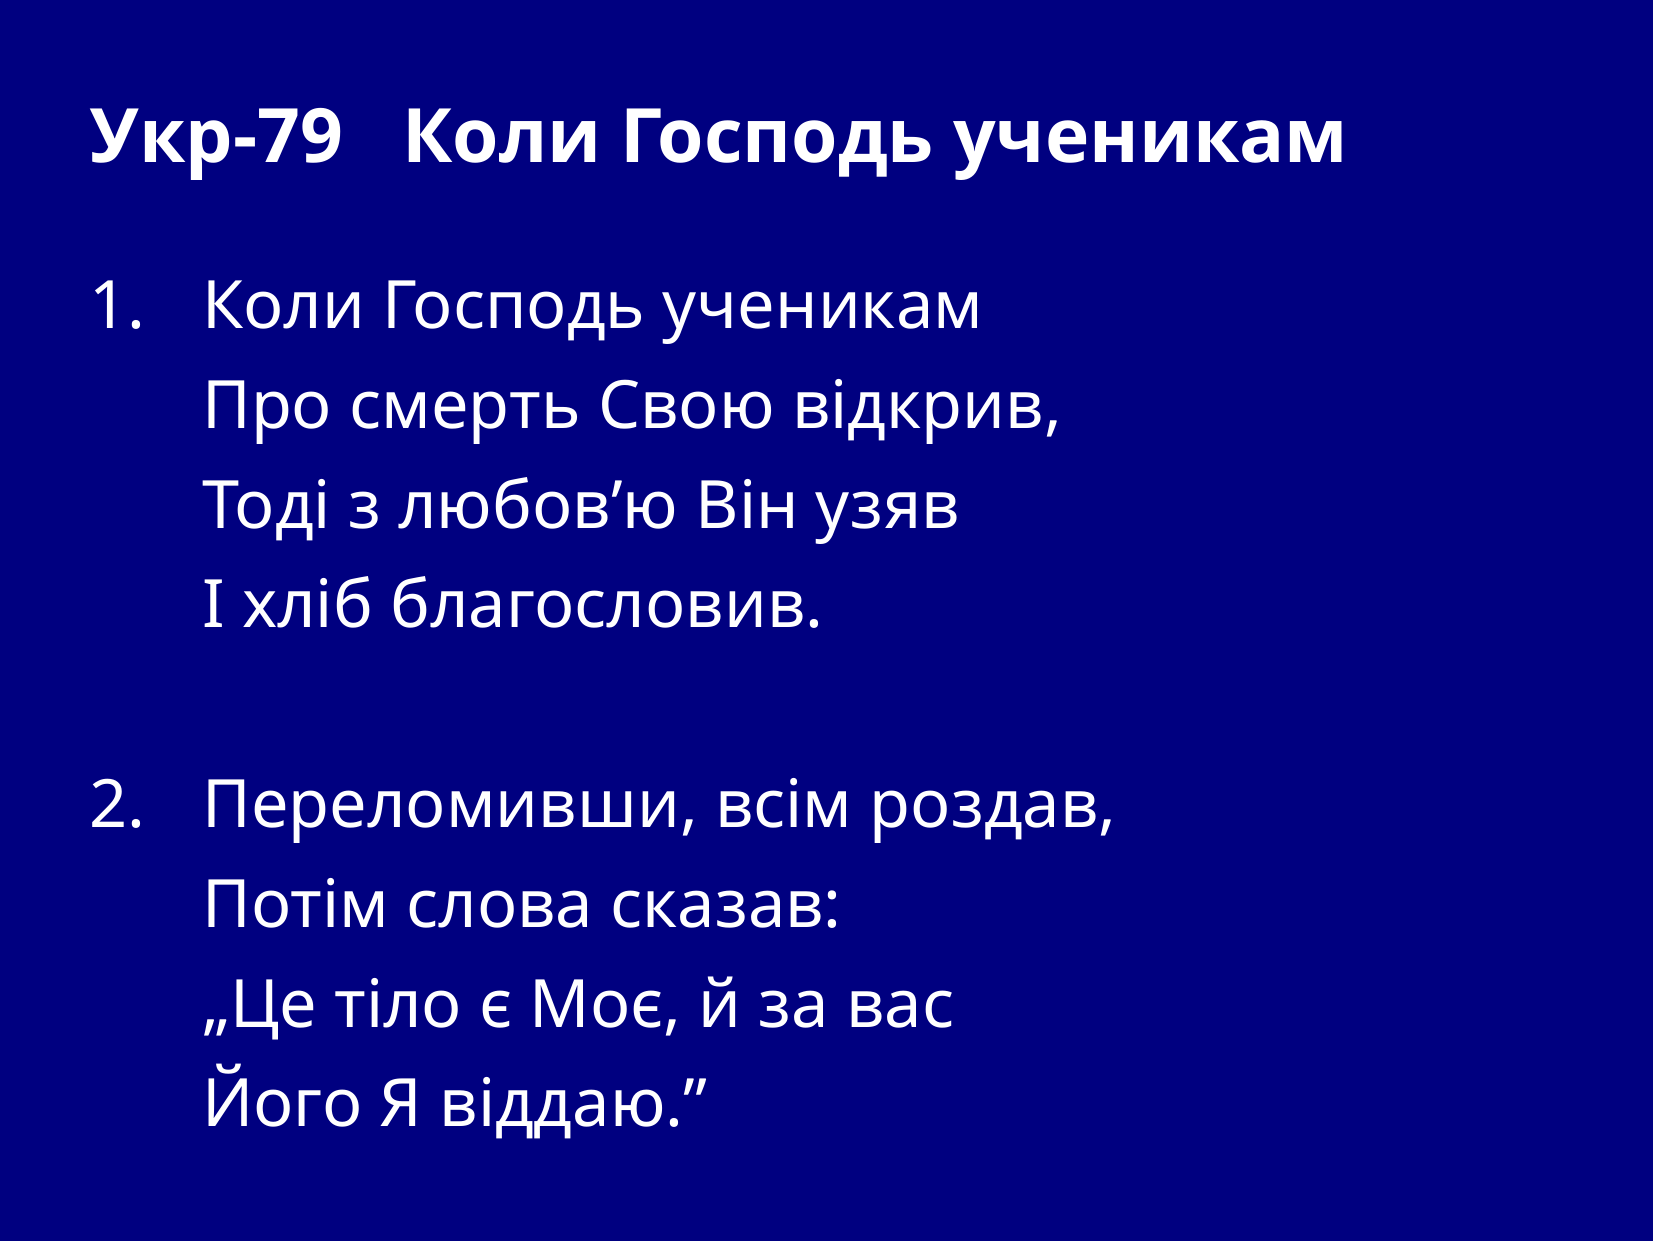

Укр-79 Коли Господь ученикам
1.	Коли Господь ученикам
	Про смерть Свою відкрив,
	Тоді з любов’ю Він узяв
	І хліб благословив.
2.	Переломивши, всім роздав,
	Потім слова сказав:
	„Це тіло є Моє, й за вас
	Його Я віддаю.”